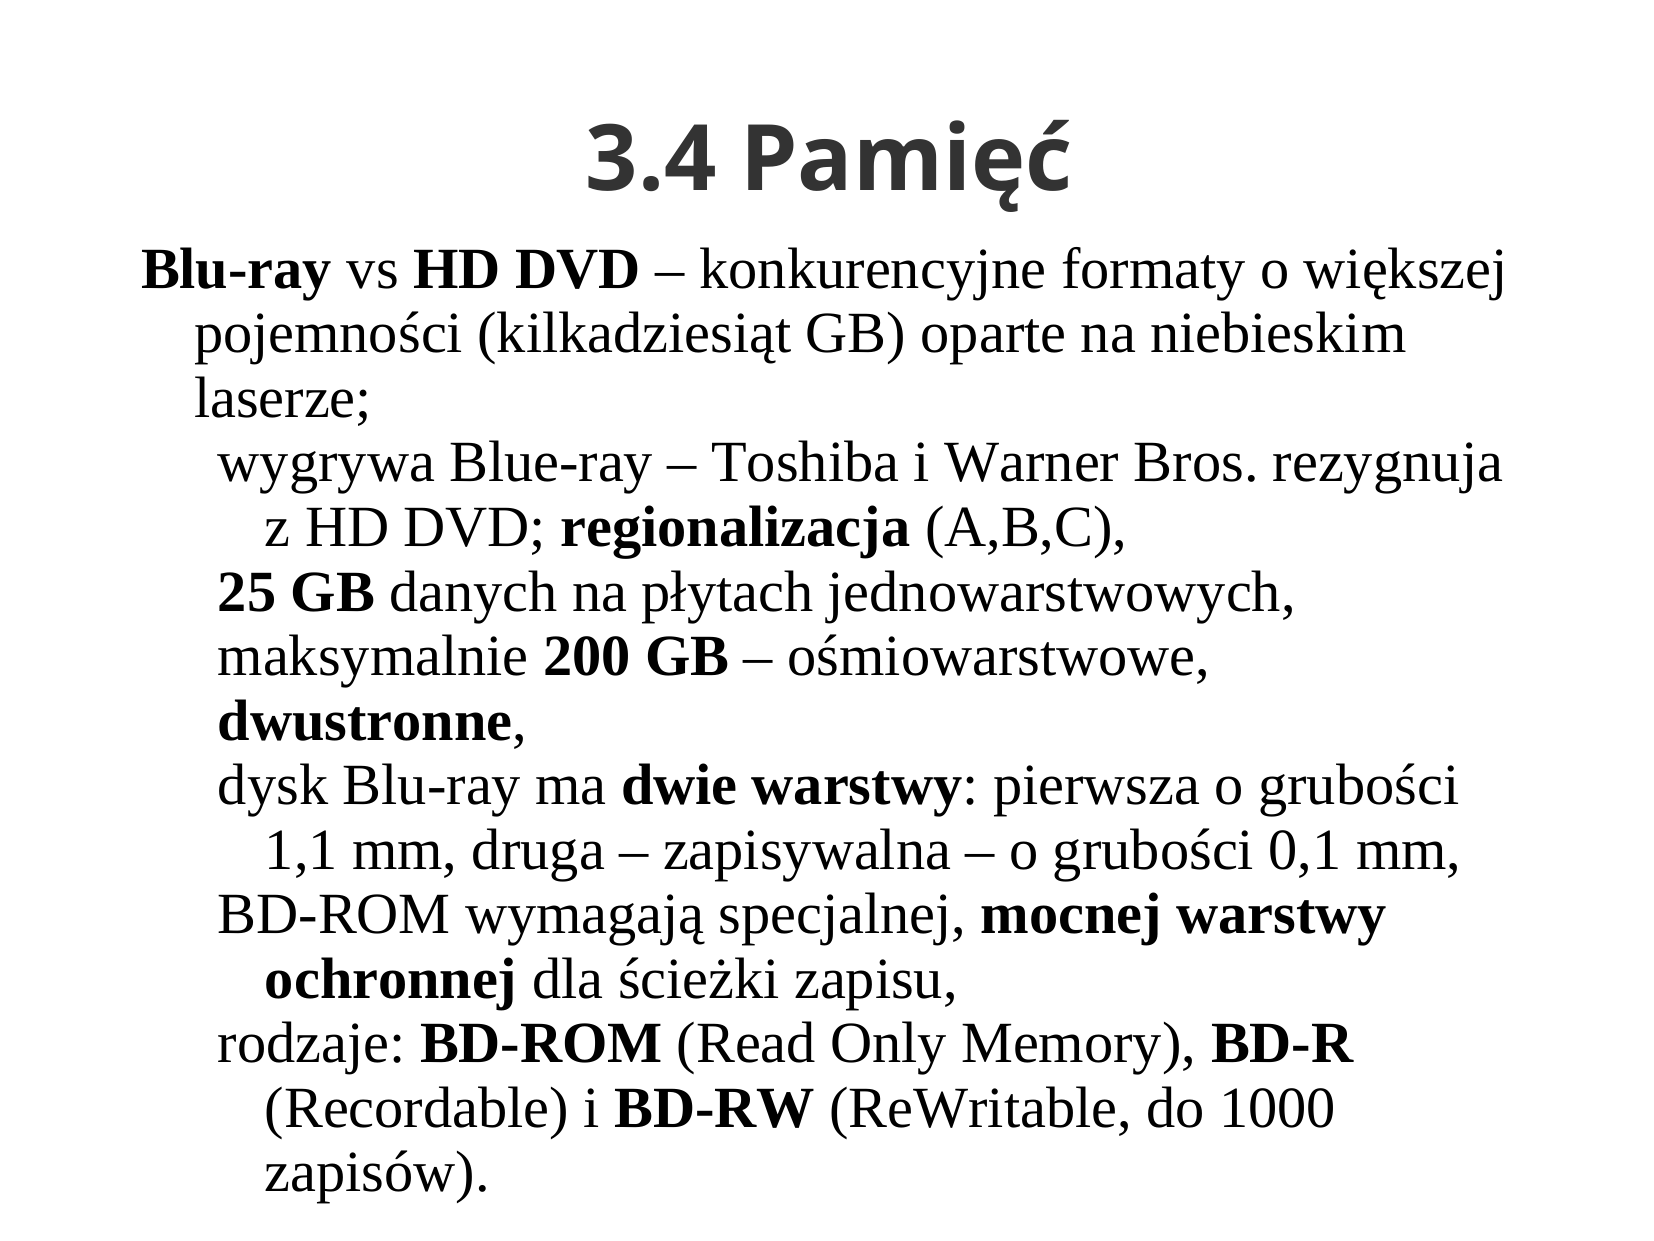

# 3.4 Pamięć
Blu-ray vs HD DVD – konkurencyjne formaty o większej pojemności (kilkadziesiąt GB) oparte na niebieskim laserze;
wygrywa Blue-ray – Toshiba i Warner Bros. rezygnuja z HD DVD; regionalizacja (A,B,C),
25 GB danych na płytach jednowarstwowych,
maksymalnie 200 GB – ośmiowarstwowe,
dwustronne,
dysk Blu-ray ma dwie warstwy: pierwsza o grubości 1,1 mm, druga – zapisywalna – o grubości 0,1 mm,
BD-ROM wymagają specjalnej, mocnej warstwy ochronnej dla ścieżki zapisu,
rodzaje: BD-ROM (Read Only Memory), BD-R (Recordable) i BD-RW (ReWritable, do 1000 zapisów).